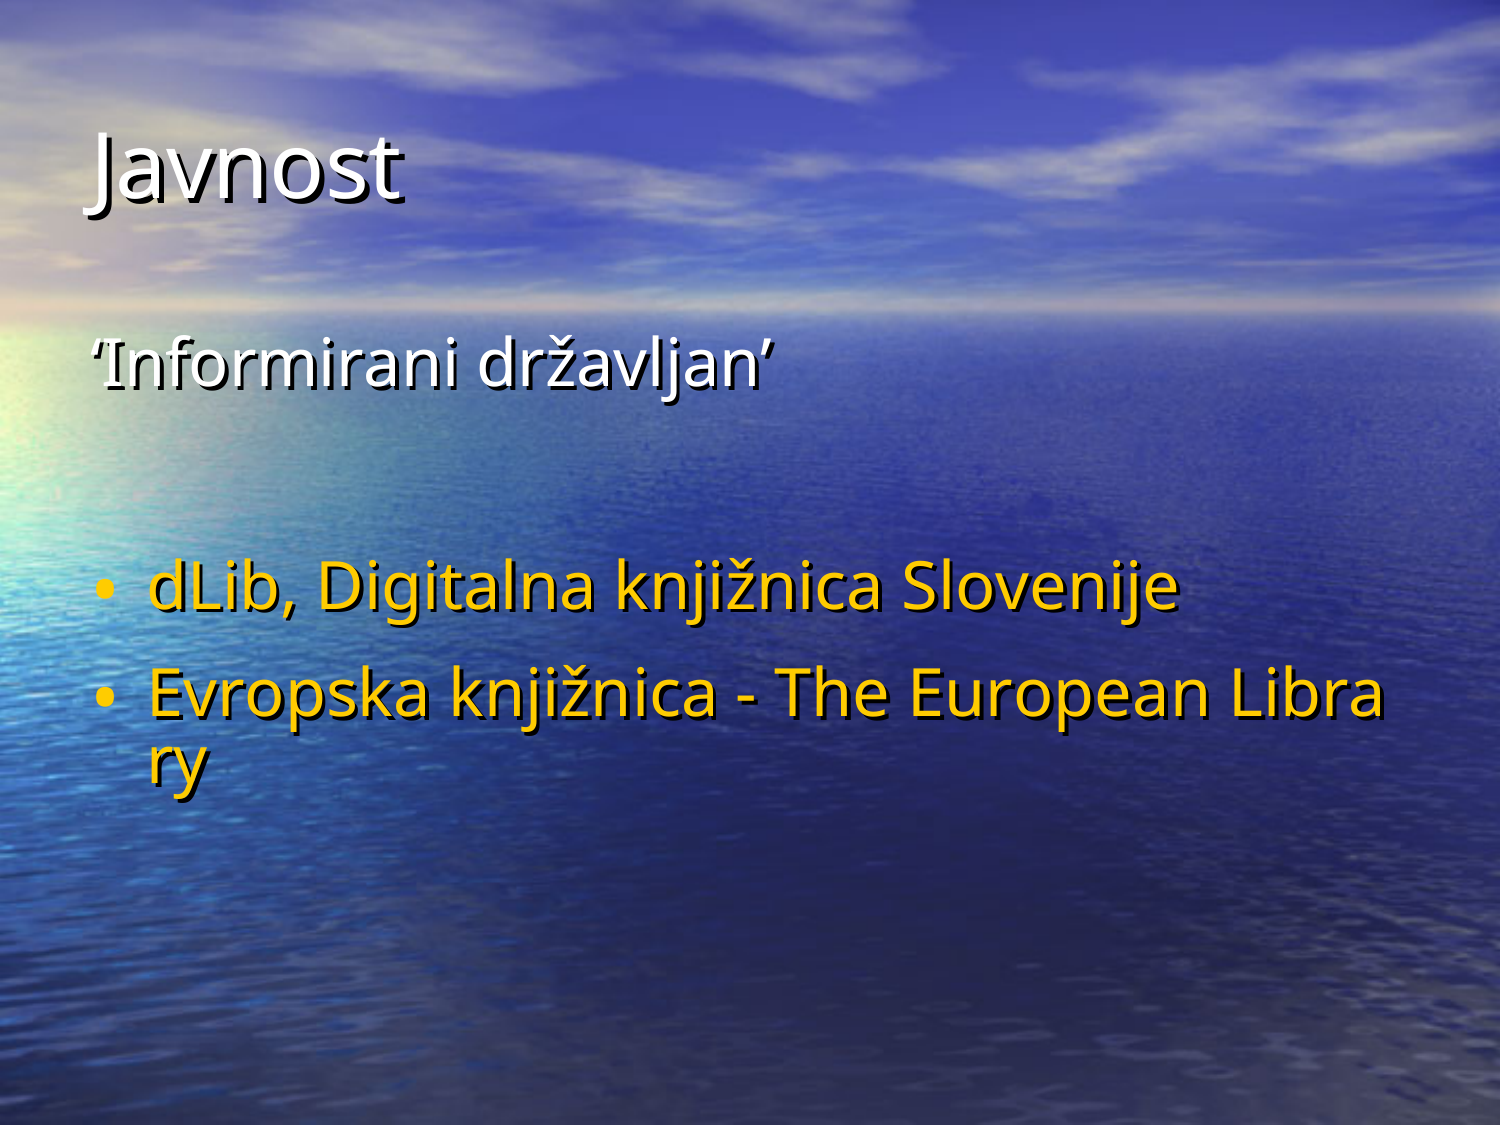

# Javnost
‘Informirani državljan’
dLib, Digitalna knjižnica Slovenije
Evropska knjižnica - The European Library